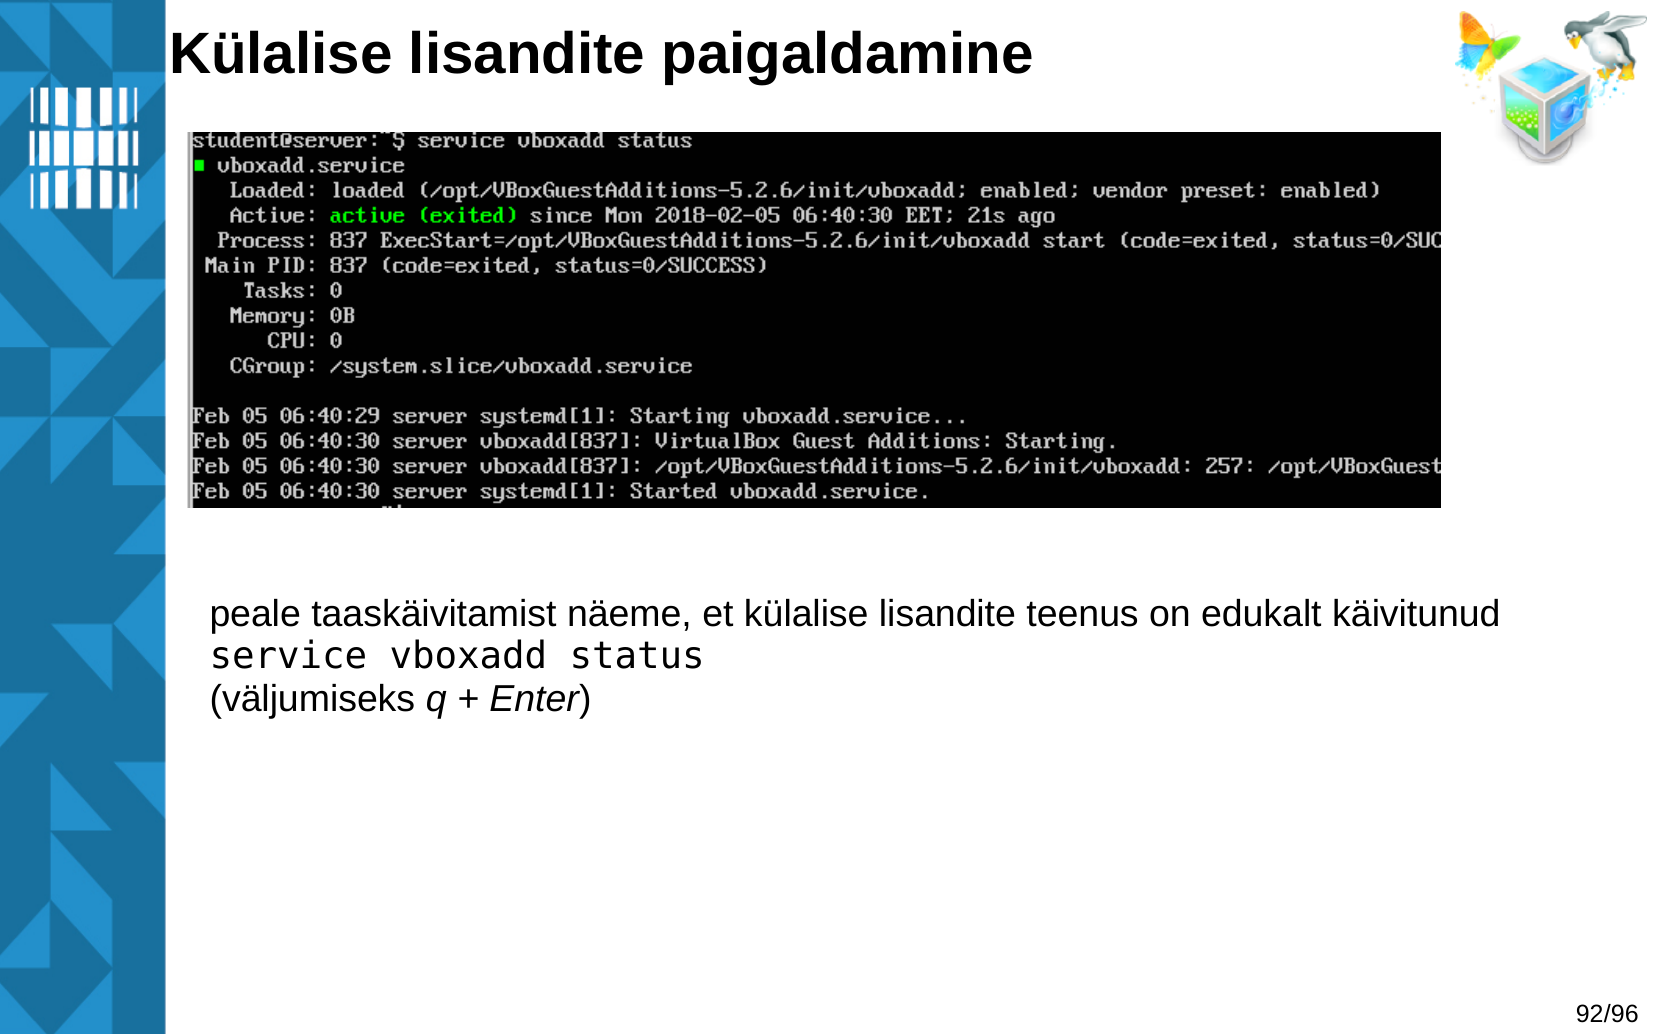

# Külalise lisandite paigaldamine
peale taaskäivitamist näeme, et külalise lisandite teenus on edukalt käivitunud
service vboxadd status
(väljumiseks q + Enter)